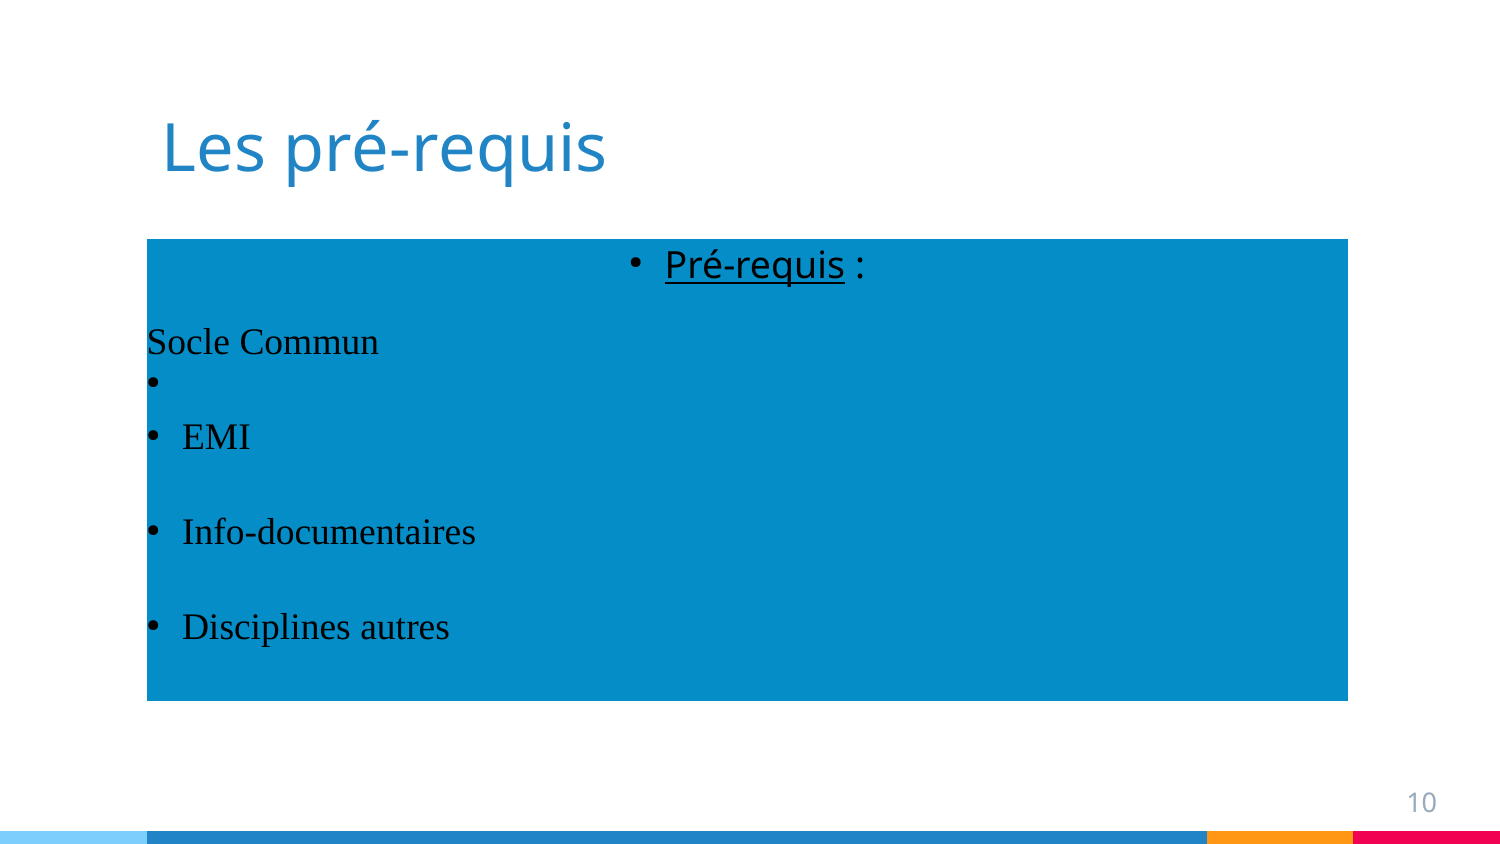

# Les pré-requis
| Pré-requis : | |
| --- | --- |
| Socle Commun | |
| EMI | |
| Info-documentaires | |
| Disciplines autres | |
9